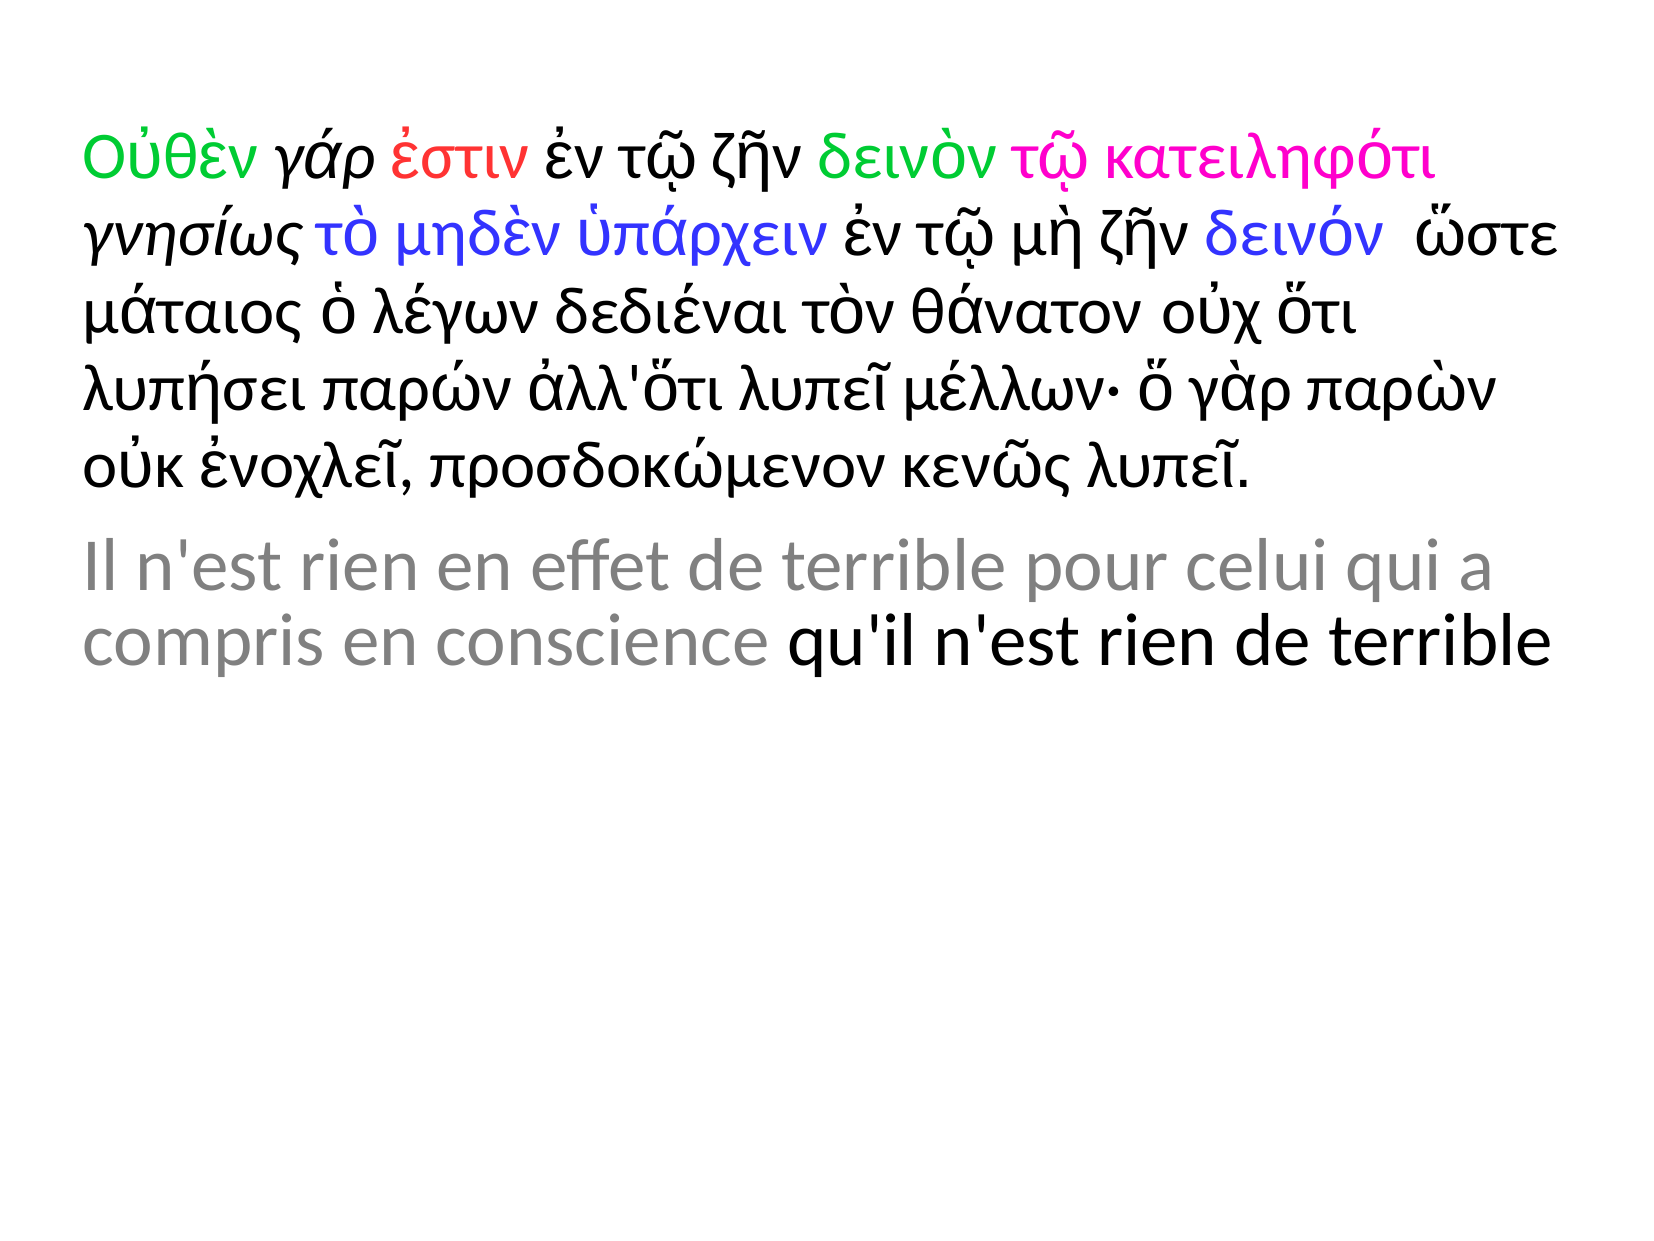

# Oὐθὲν γάρ ἐστιν ἐν τῷ ζῆν δεινὸν τῷ κατειληφότι γνησίως τὸ μηδὲν ὑπάρχειν ἐν τῷ μὴ ζῆν δεινόν ὥστε μάταιος ὁ λέγων δεδιέναι τὸν θάνατον οὐχ ὅτι λυπήσει παρών ἀλλ'ὅτι λυπεῖ μέλλων· ὅ γὰρ παρὼν οὐκ ἐνοχλεῖ, προσδοκώμενον κενῶς λυπεῖ.
Il n'est rien en effet de terrible pour celui qui a compris en conscience qu'il n'est rien de terrible